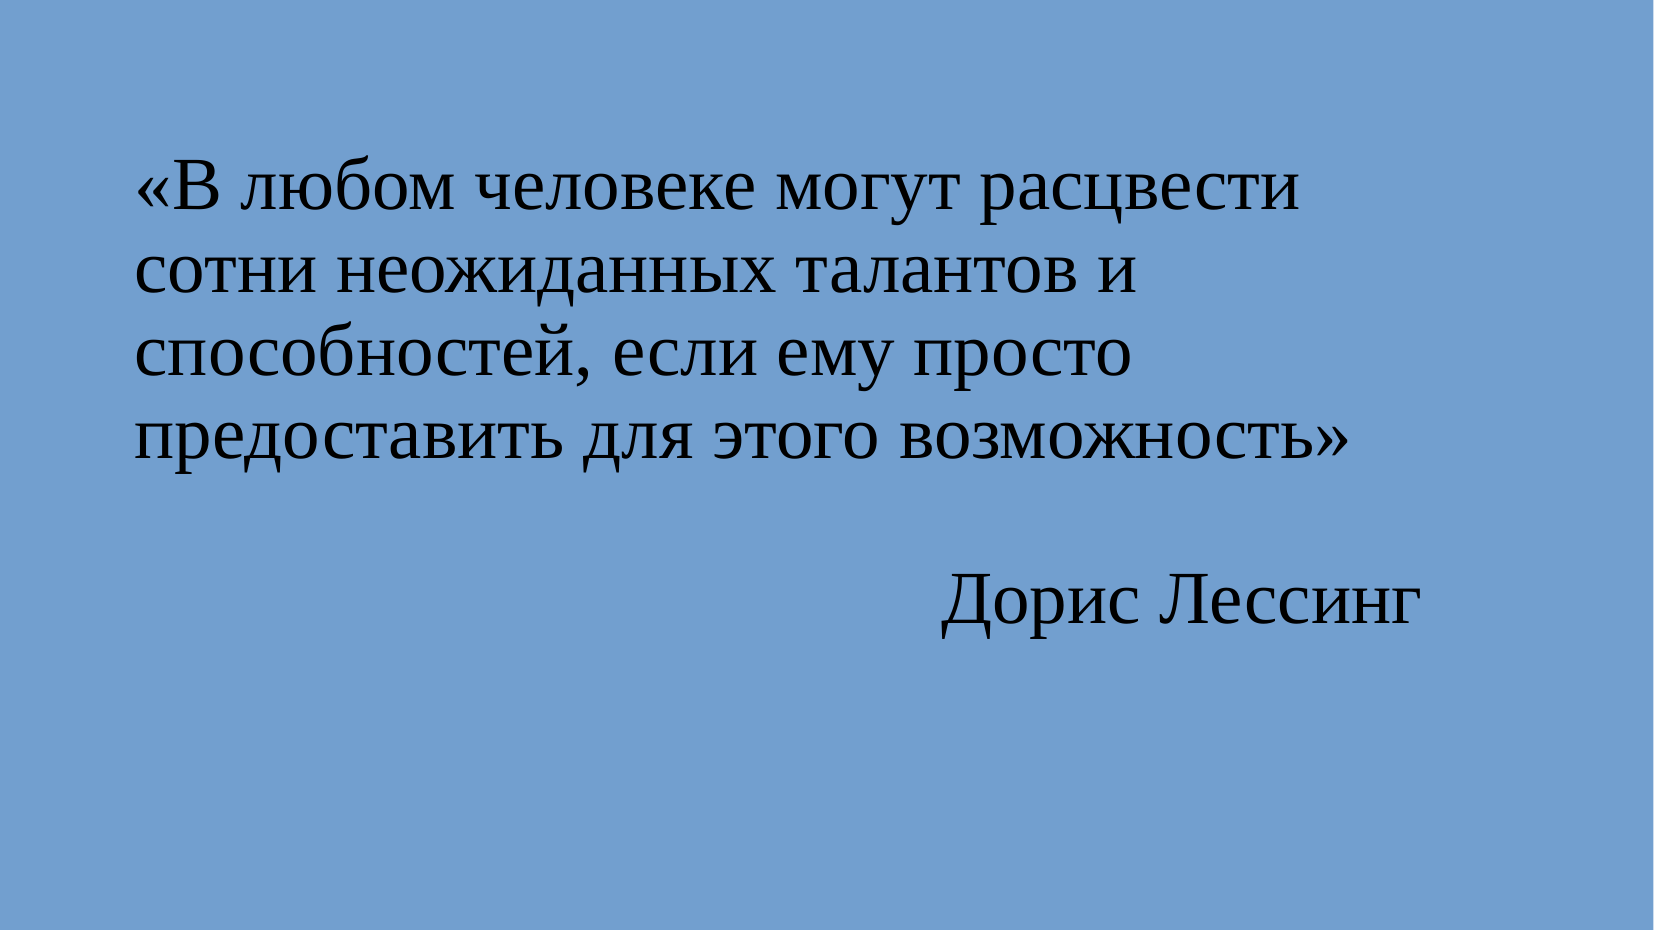

«В любом человеке могут расцвести сотни неожиданных талантов и способностей, если ему просто предоставить для этого возможность»
 Дорис Лессинг